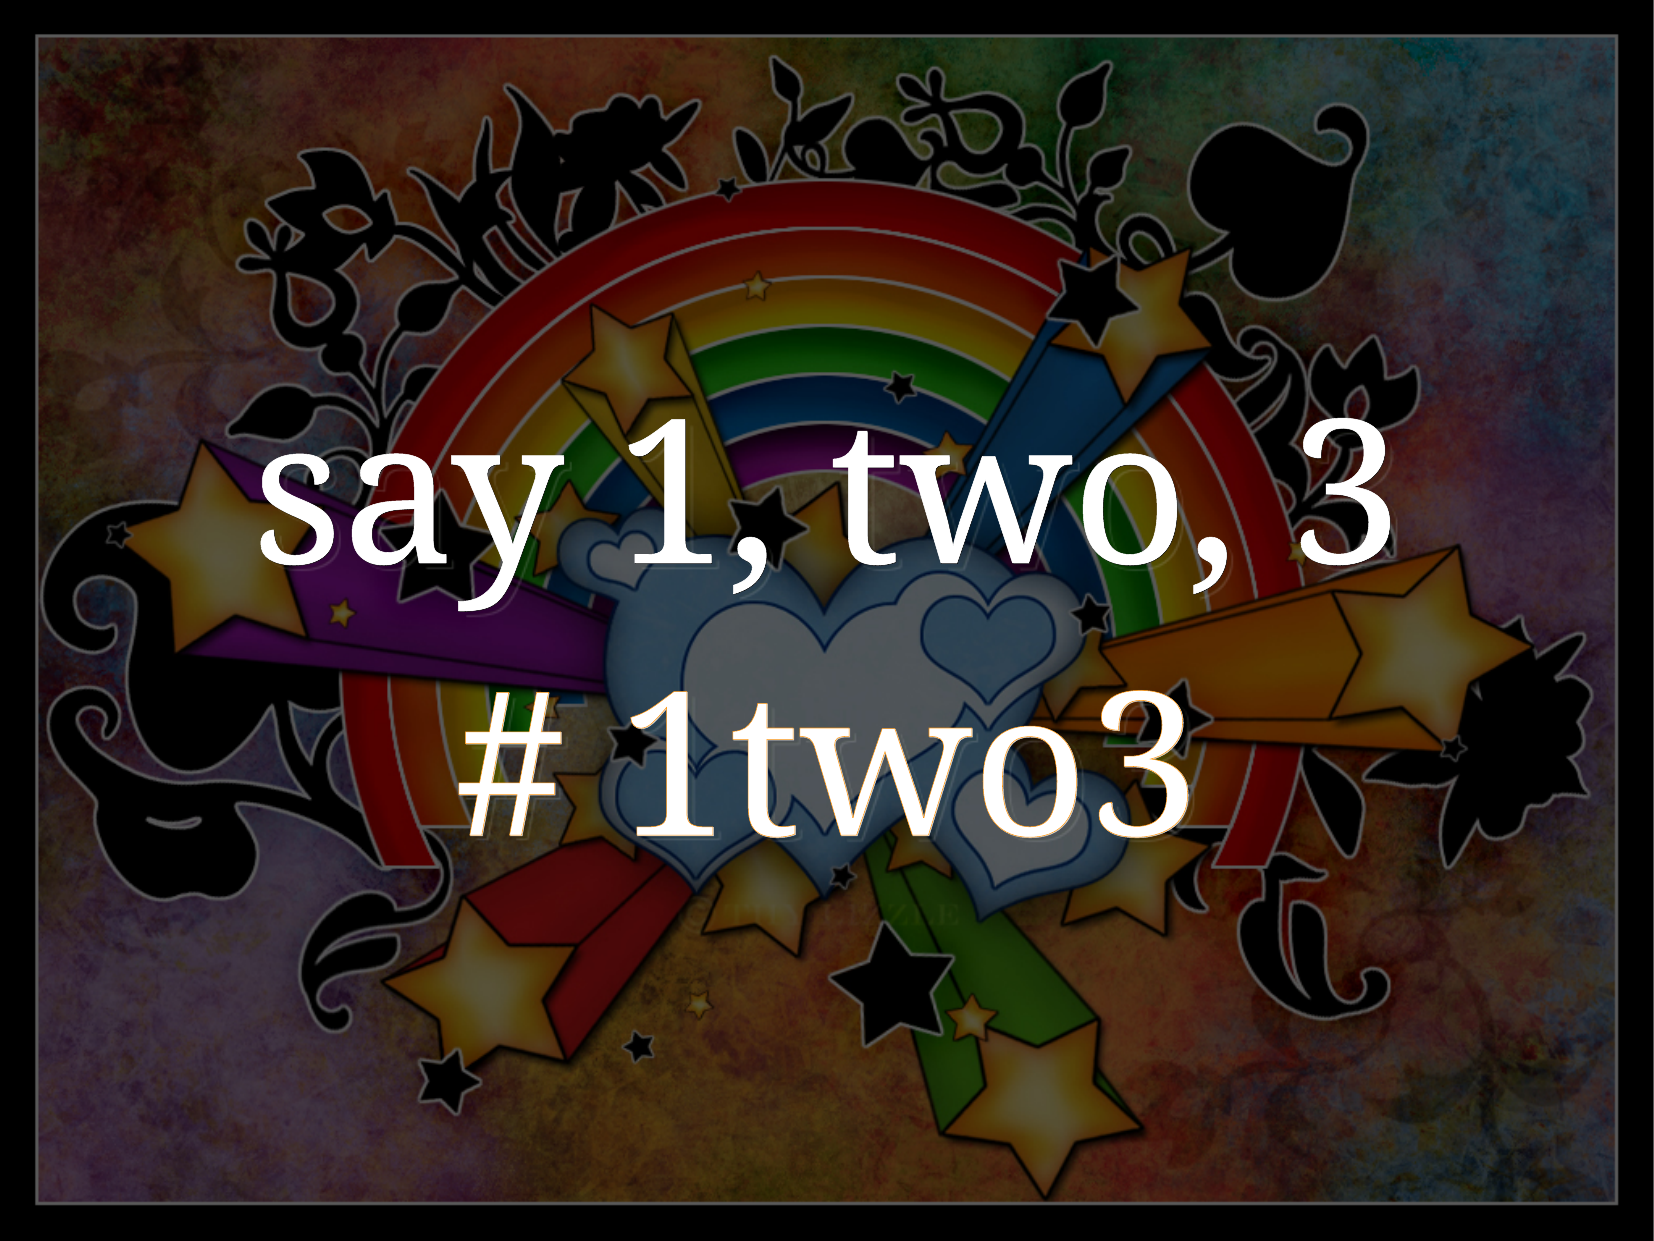

say 1, two, 3
# 1two3
#